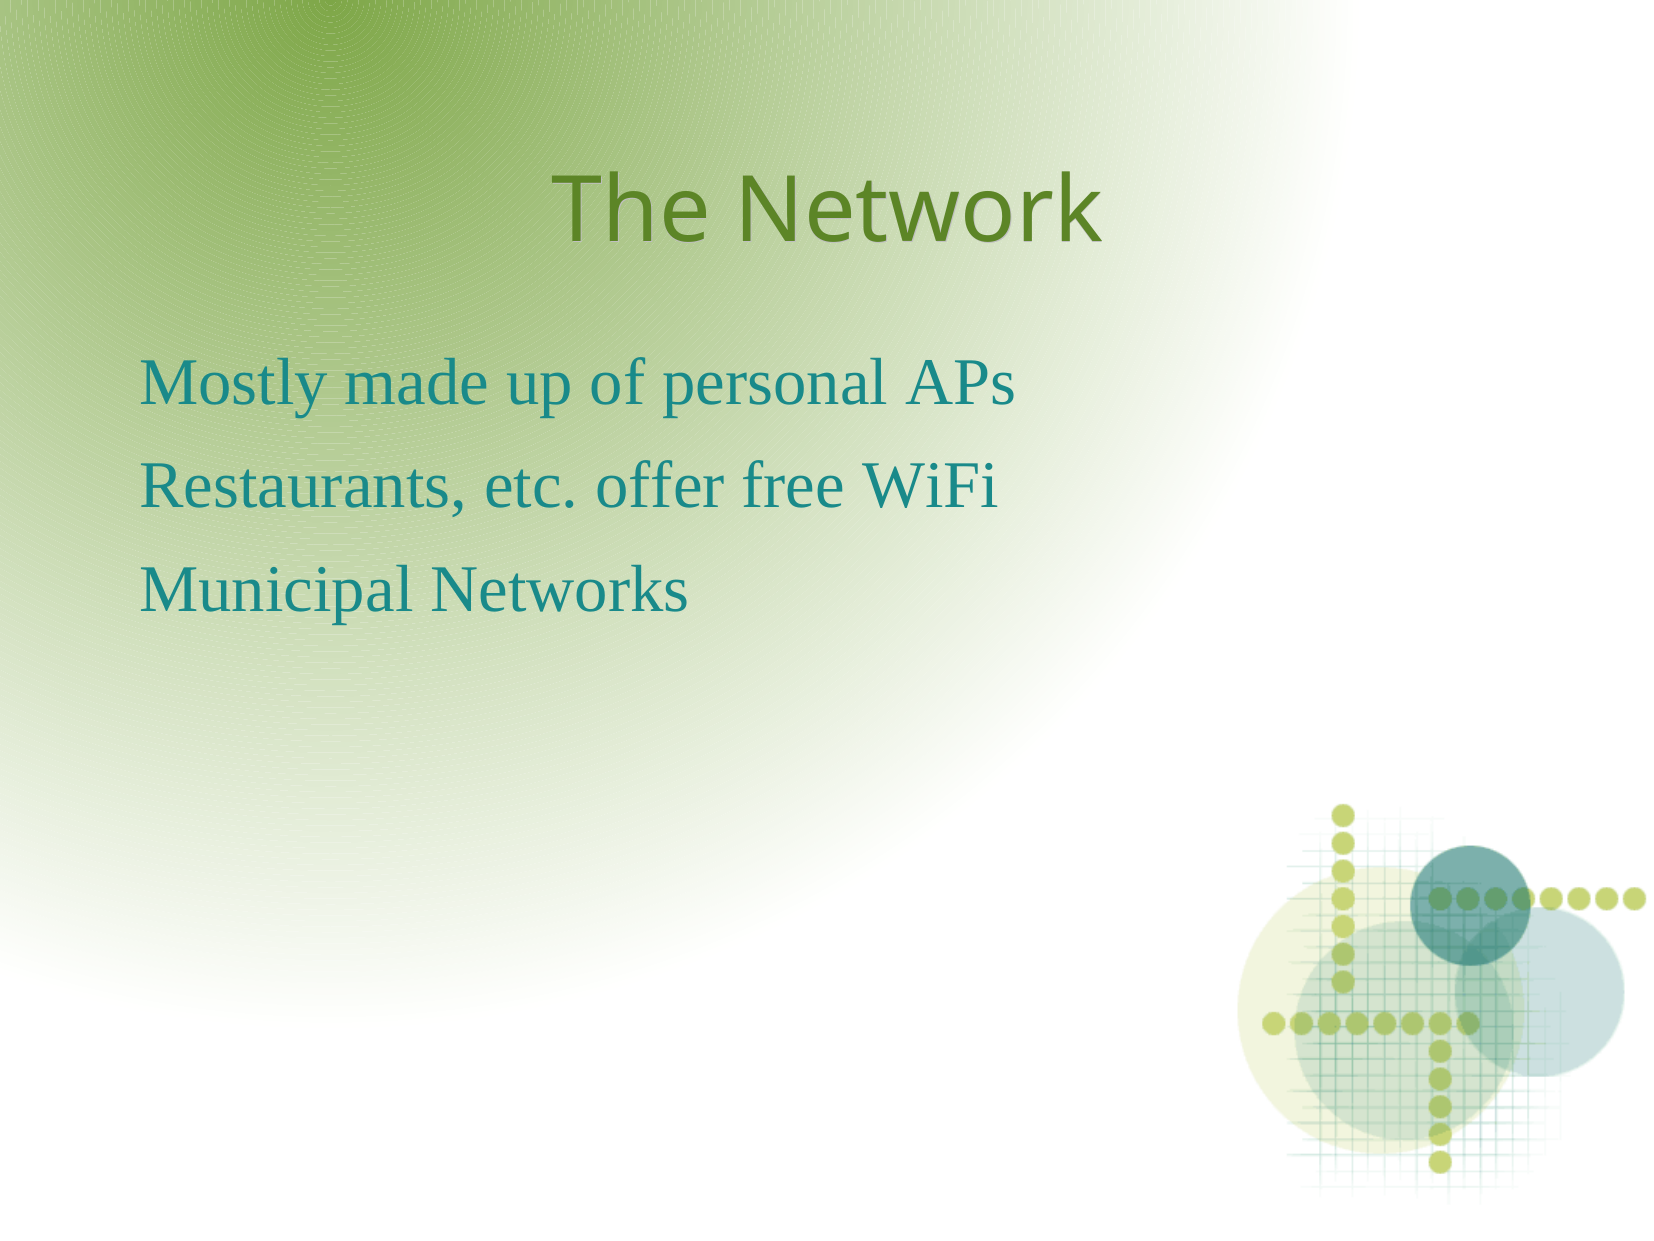

# The Network
Mostly made up of personal APs
Restaurants, etc. offer free WiFi
Municipal Networks